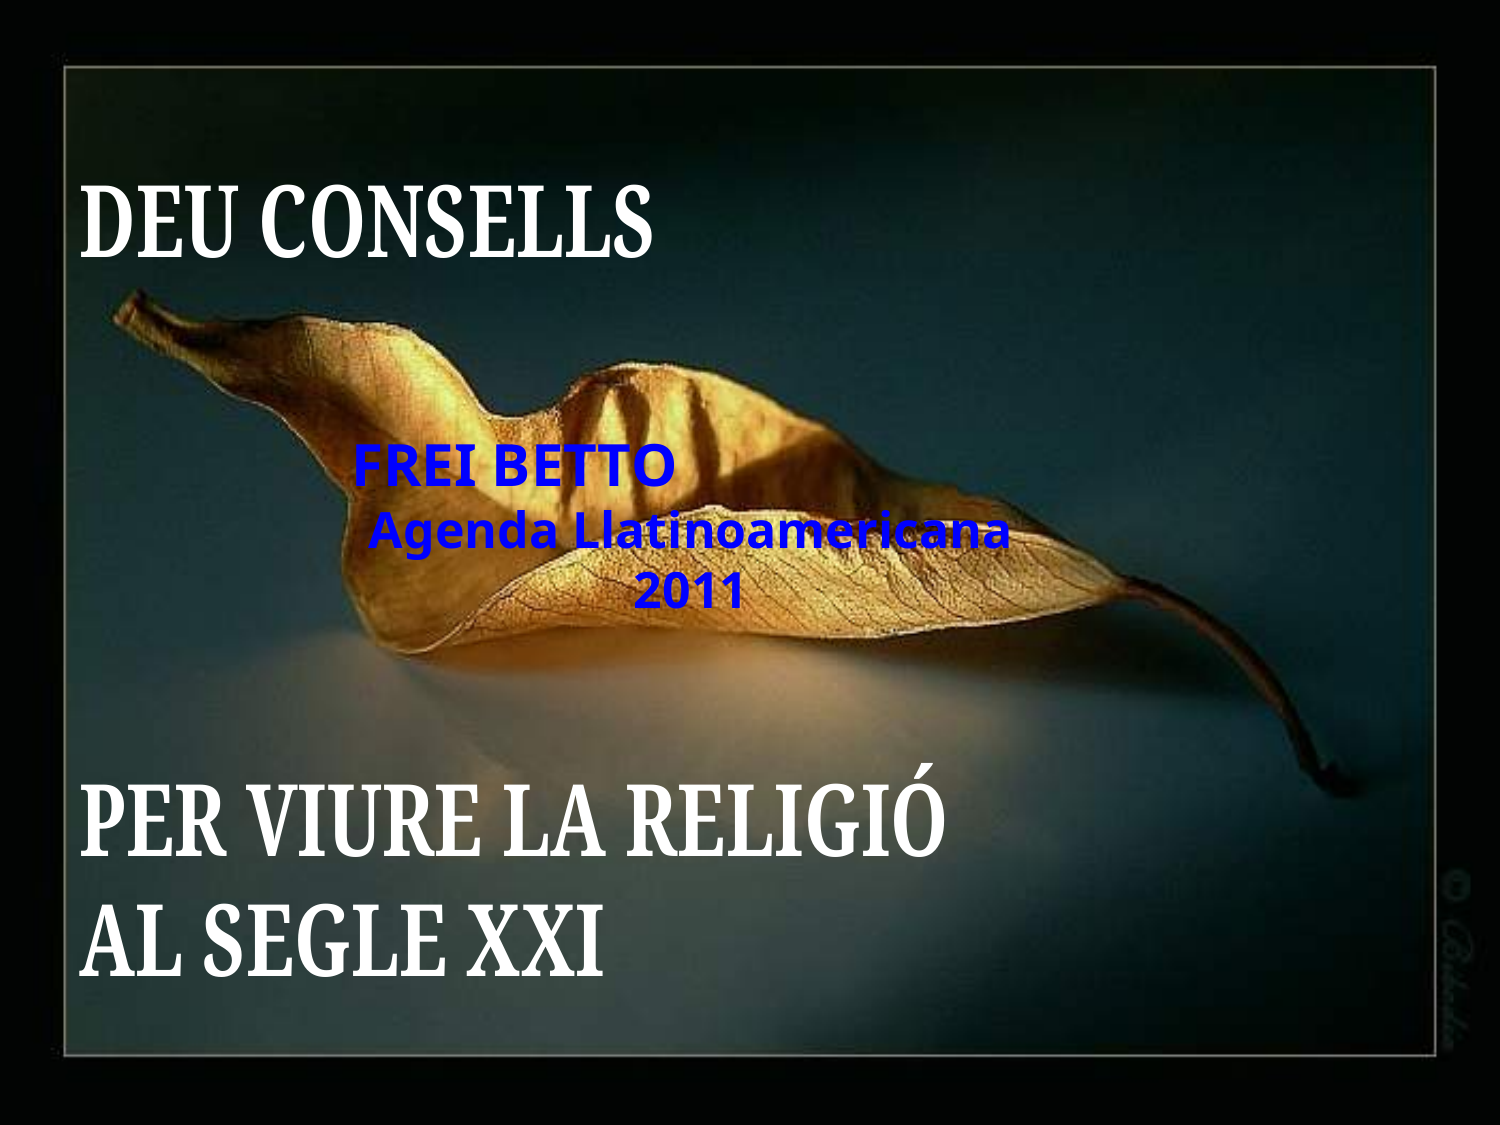

DEU CONSELLS
PER VIURE LA RELIGIÓ
AL SEGLE XXI
FREI BETTO
Agenda Llatinoamericana 2011